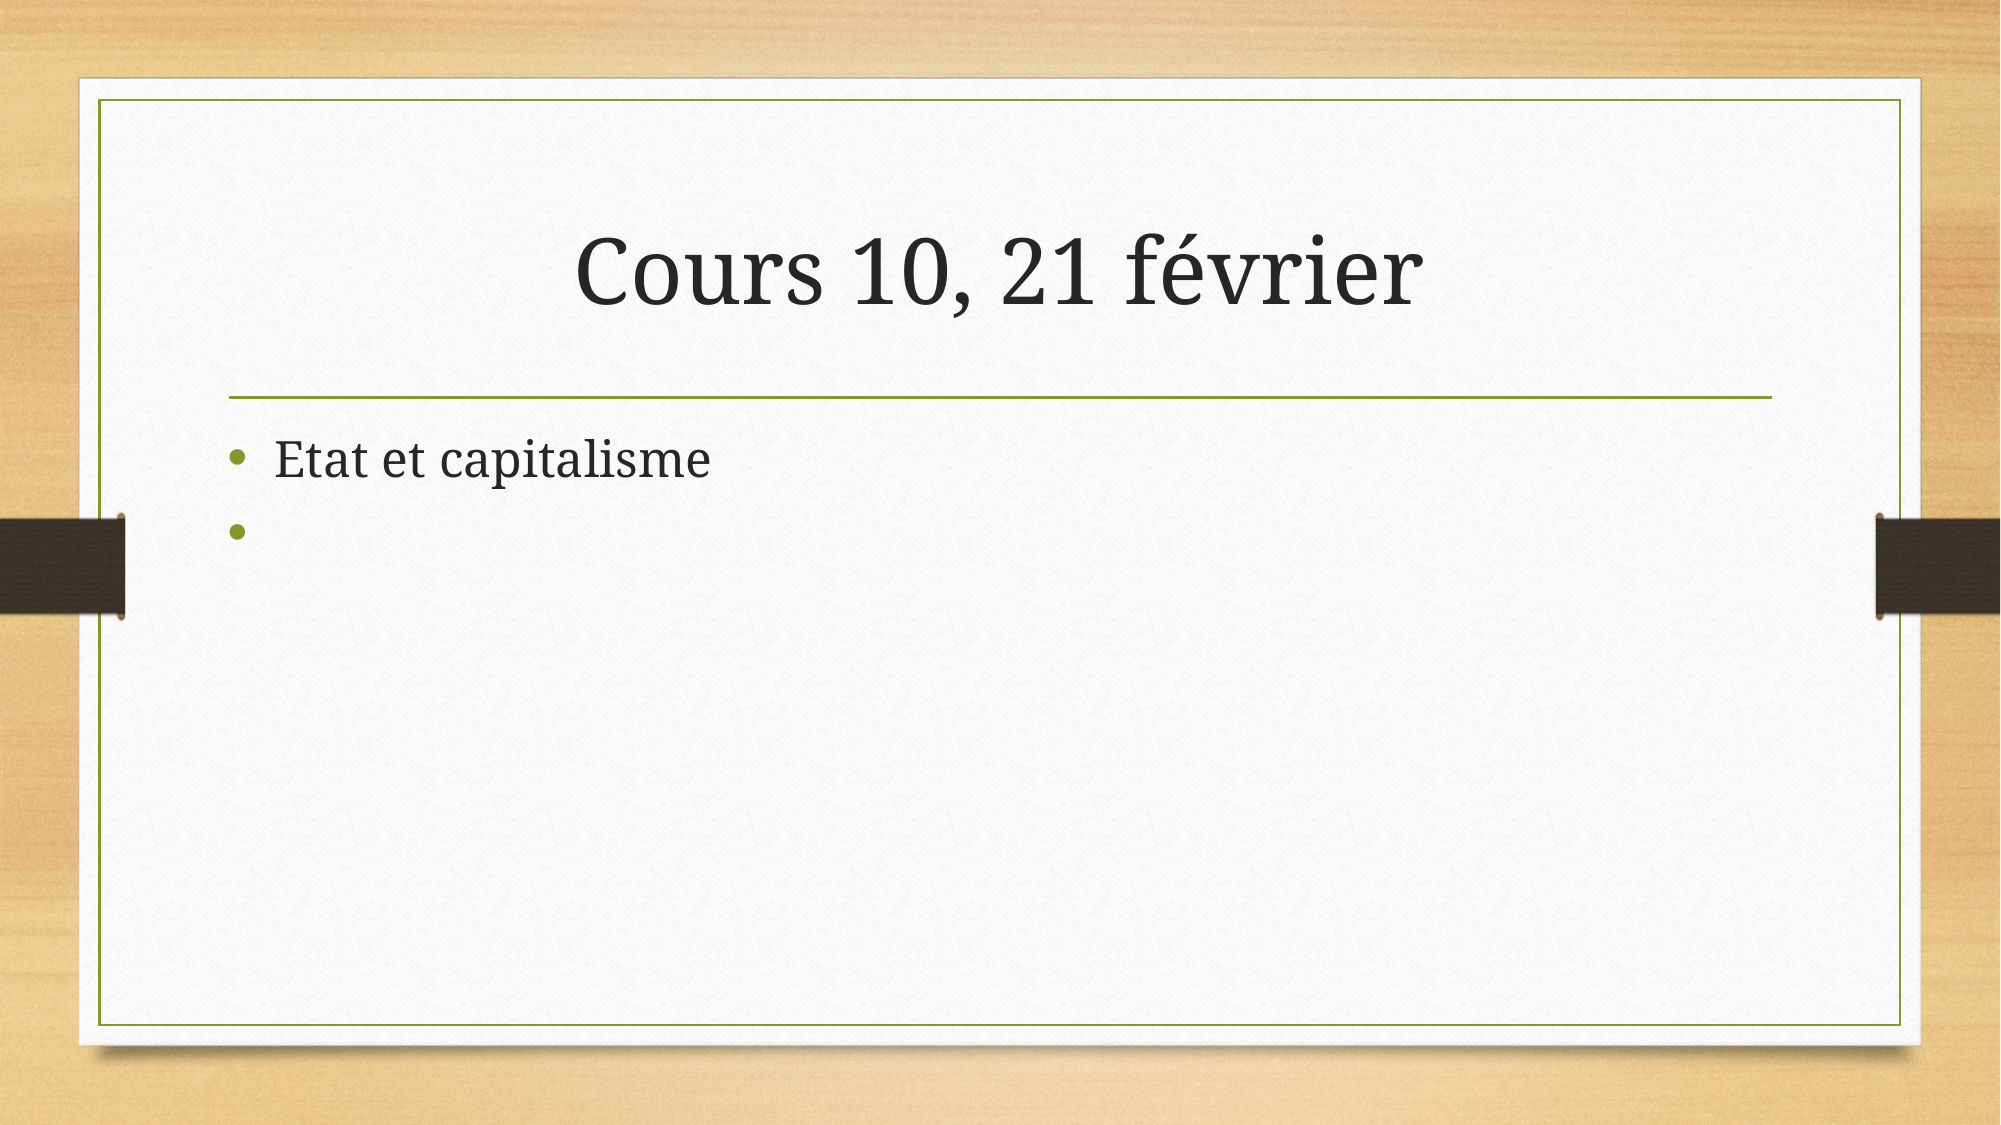

# Cours 10, 21 février
Etat et capitalisme